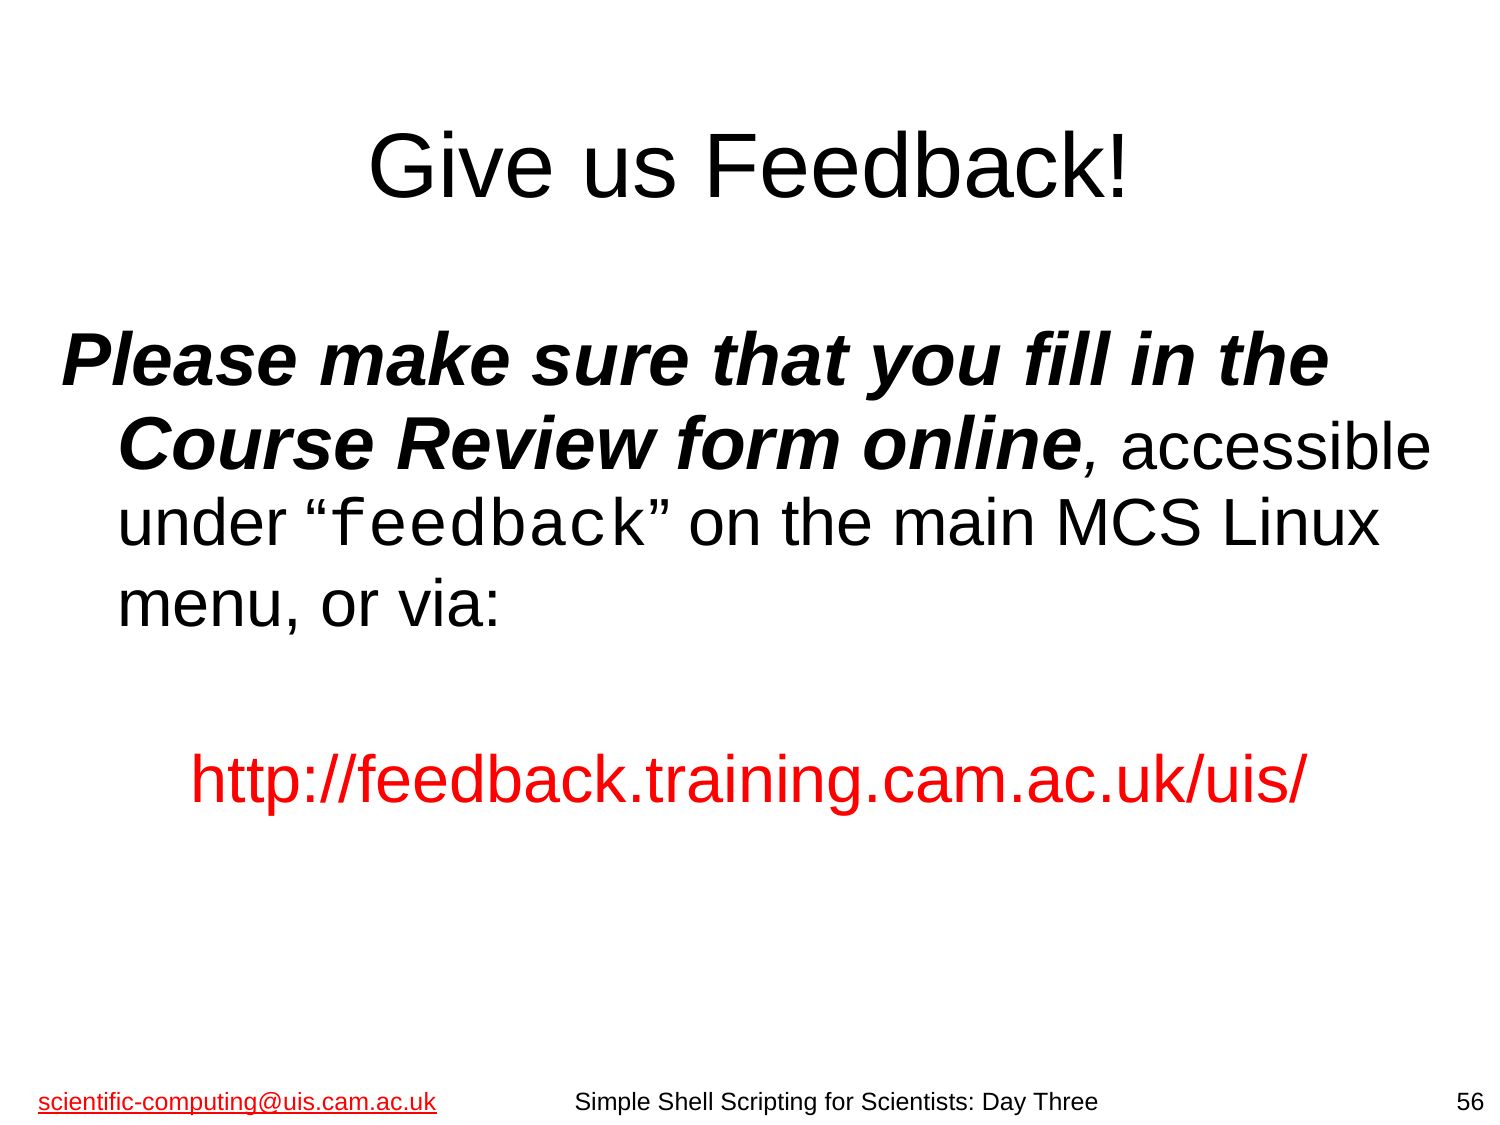

# Give us Feedback!
Please make sure that you fill in the Course Review form online, accessible under “feedback” on the main MCS Linux menu, or via:
http://feedback.training.cam.ac.uk/uis/
escience-support@ucs.cam.ac.uk	Simple Shell Scripting for Scientists: Day One
56